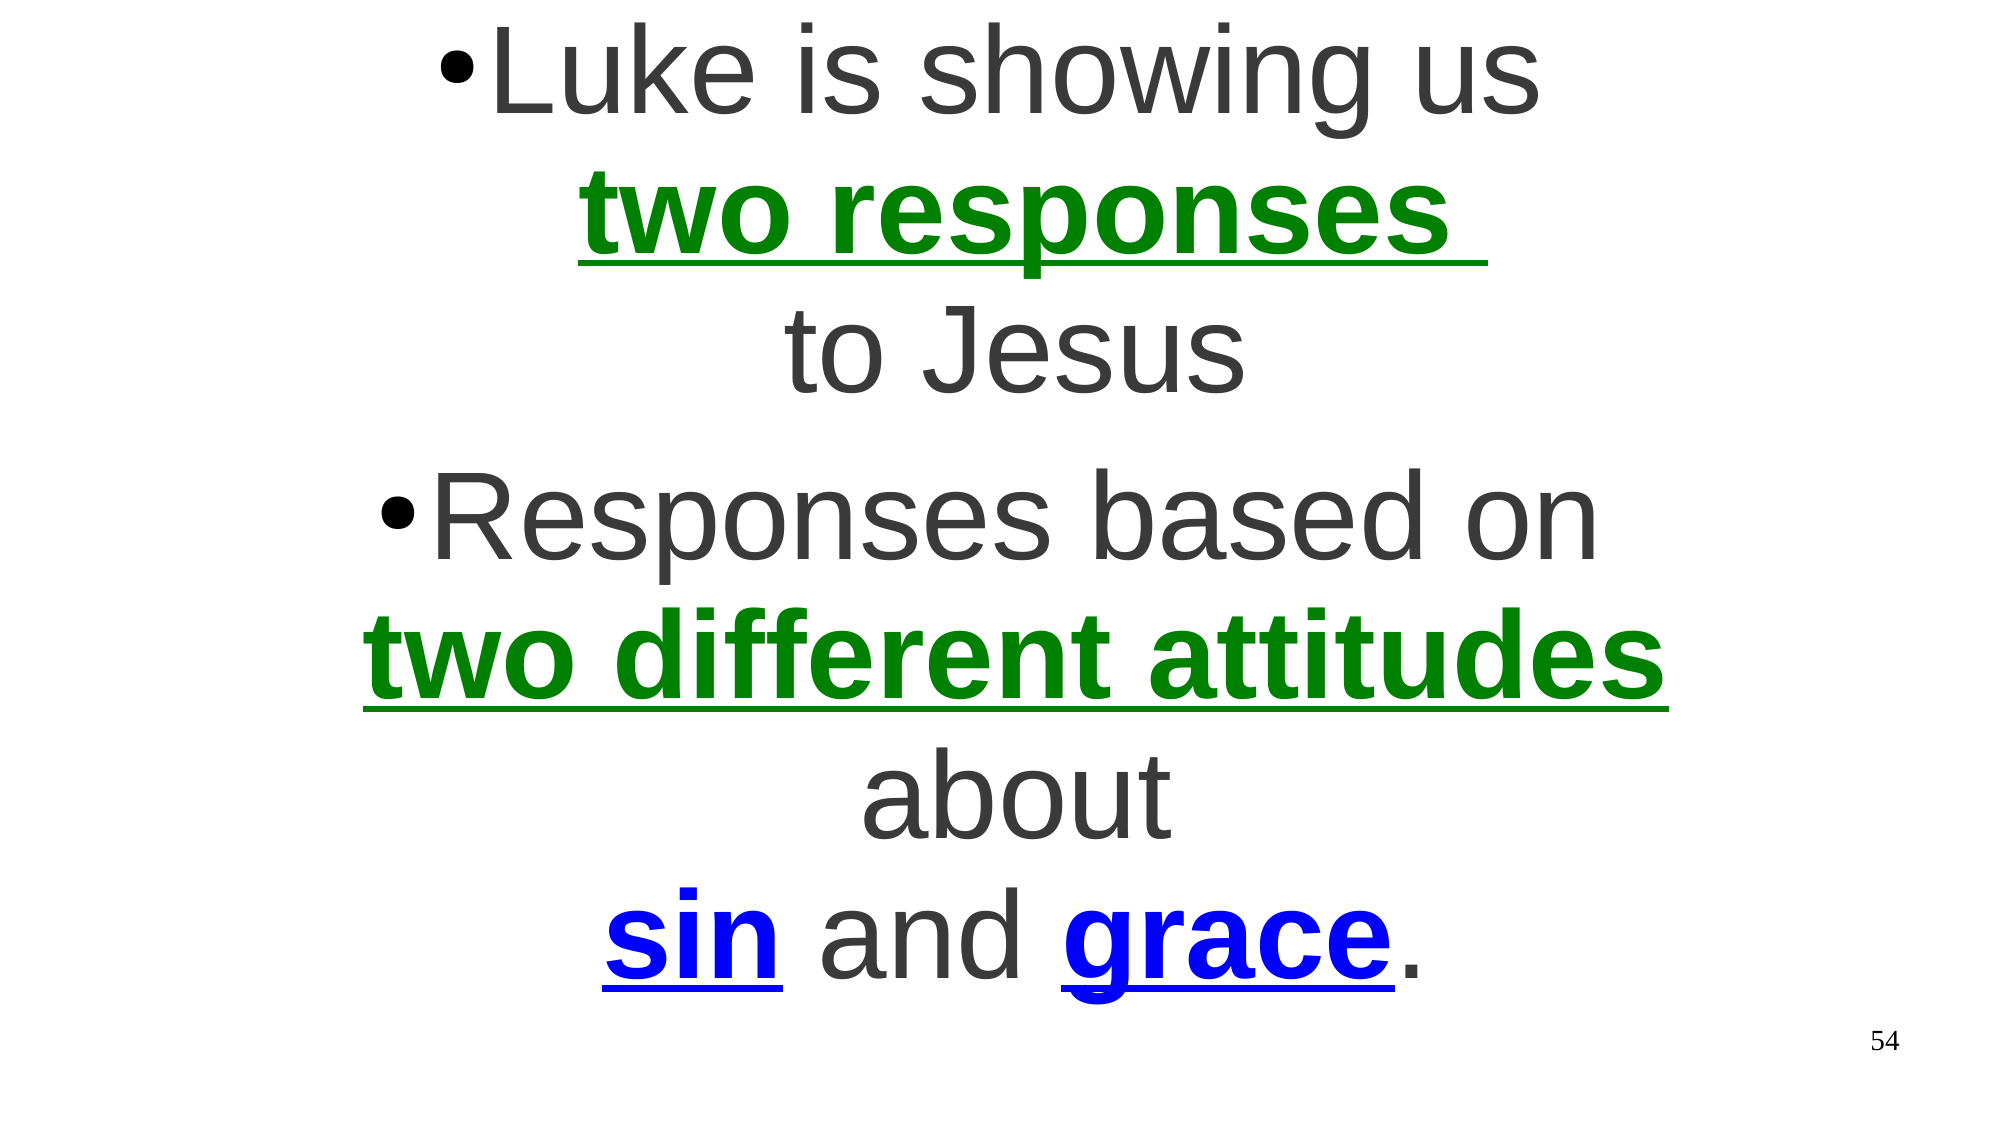

# Luke is showing us two responses to Jesus
Responses based on
two different attitudes
about
sin and grace.
54